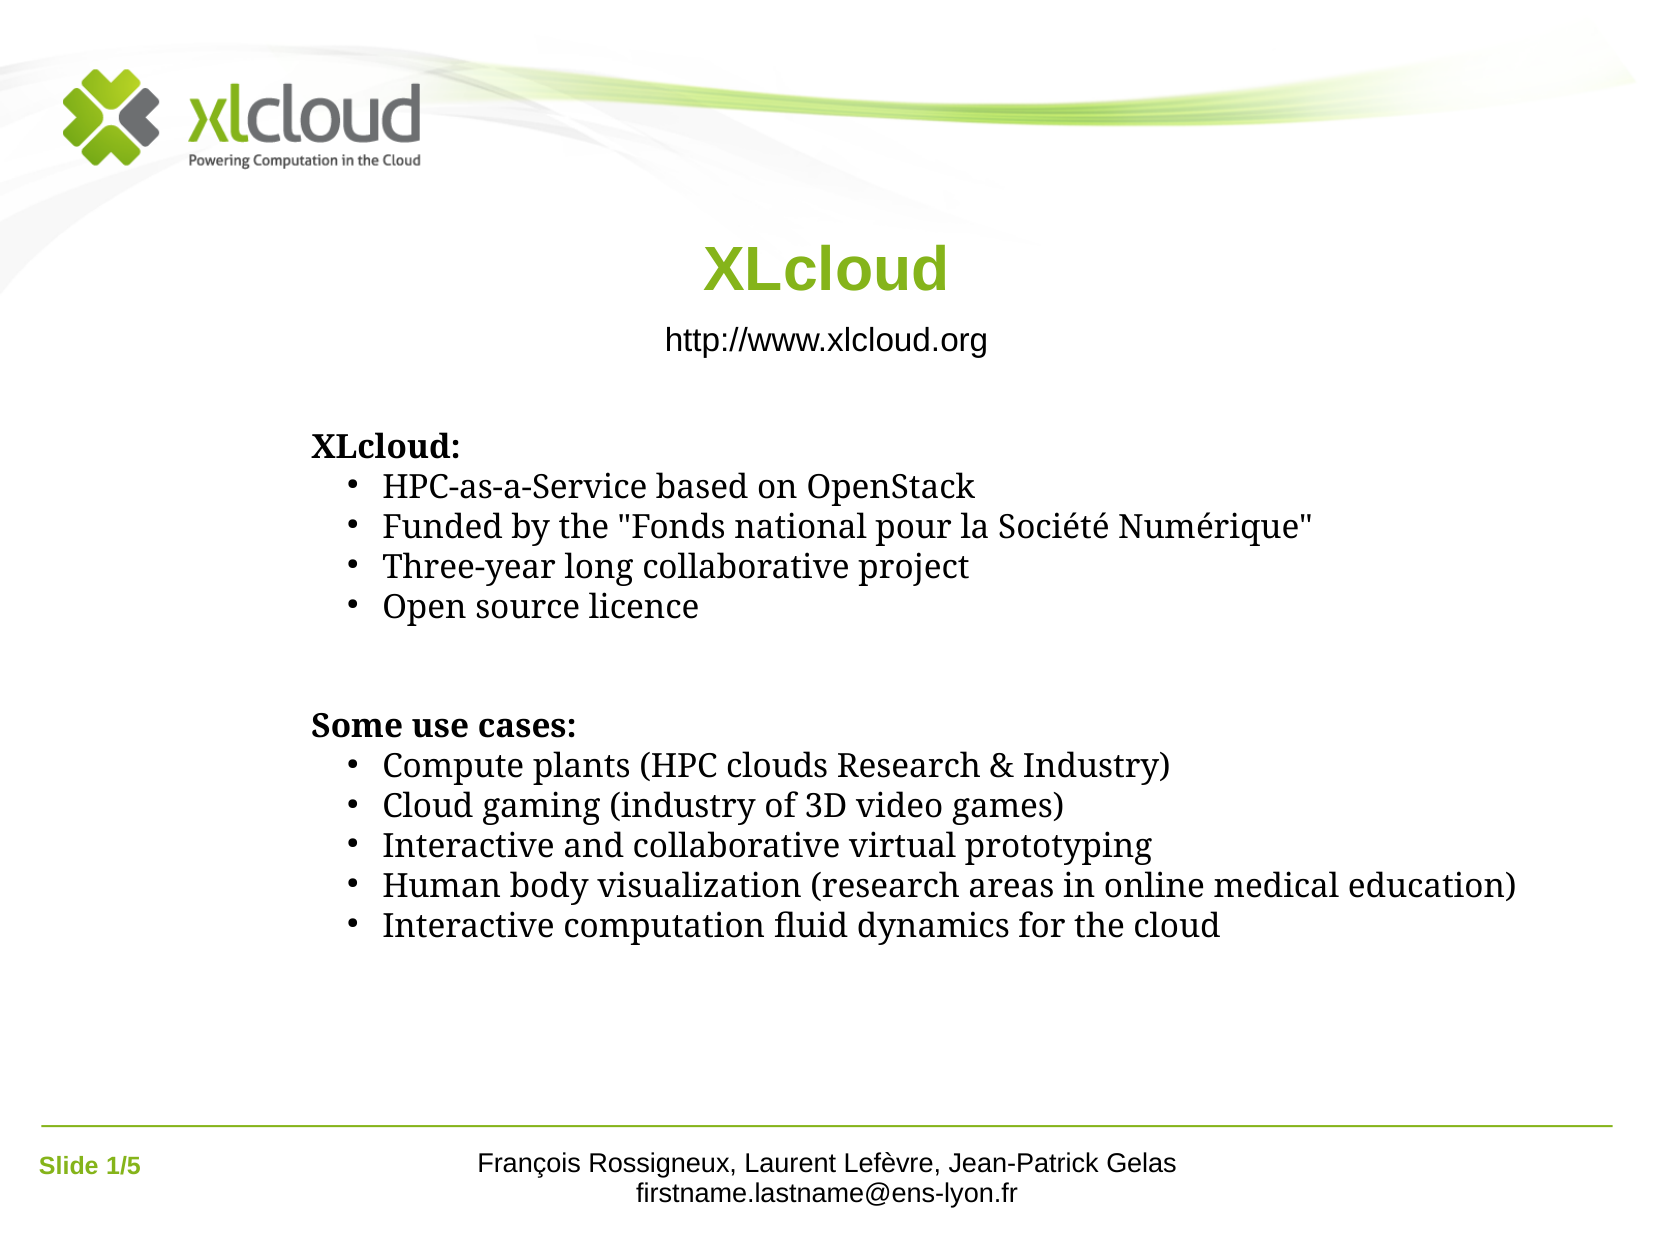

# XLcloud
http://www.xlcloud.org
XLcloud:
HPC-as-a-Service based on OpenStack
Funded by the "Fonds national pour la Société Numérique"
Three-year long collaborative project
Open source licence
Some use cases:
Compute plants (HPC clouds Research & Industry)
Cloud gaming (industry of 3D video games)
Interactive and collaborative virtual prototyping
Human body visualization (research areas in online medical education)
Interactive computation fluid dynamics for the cloud
François Rossigneux, Laurent Lefèvre, Jean-Patrick Gelas
firstname.lastname@ens-lyon.fr
1